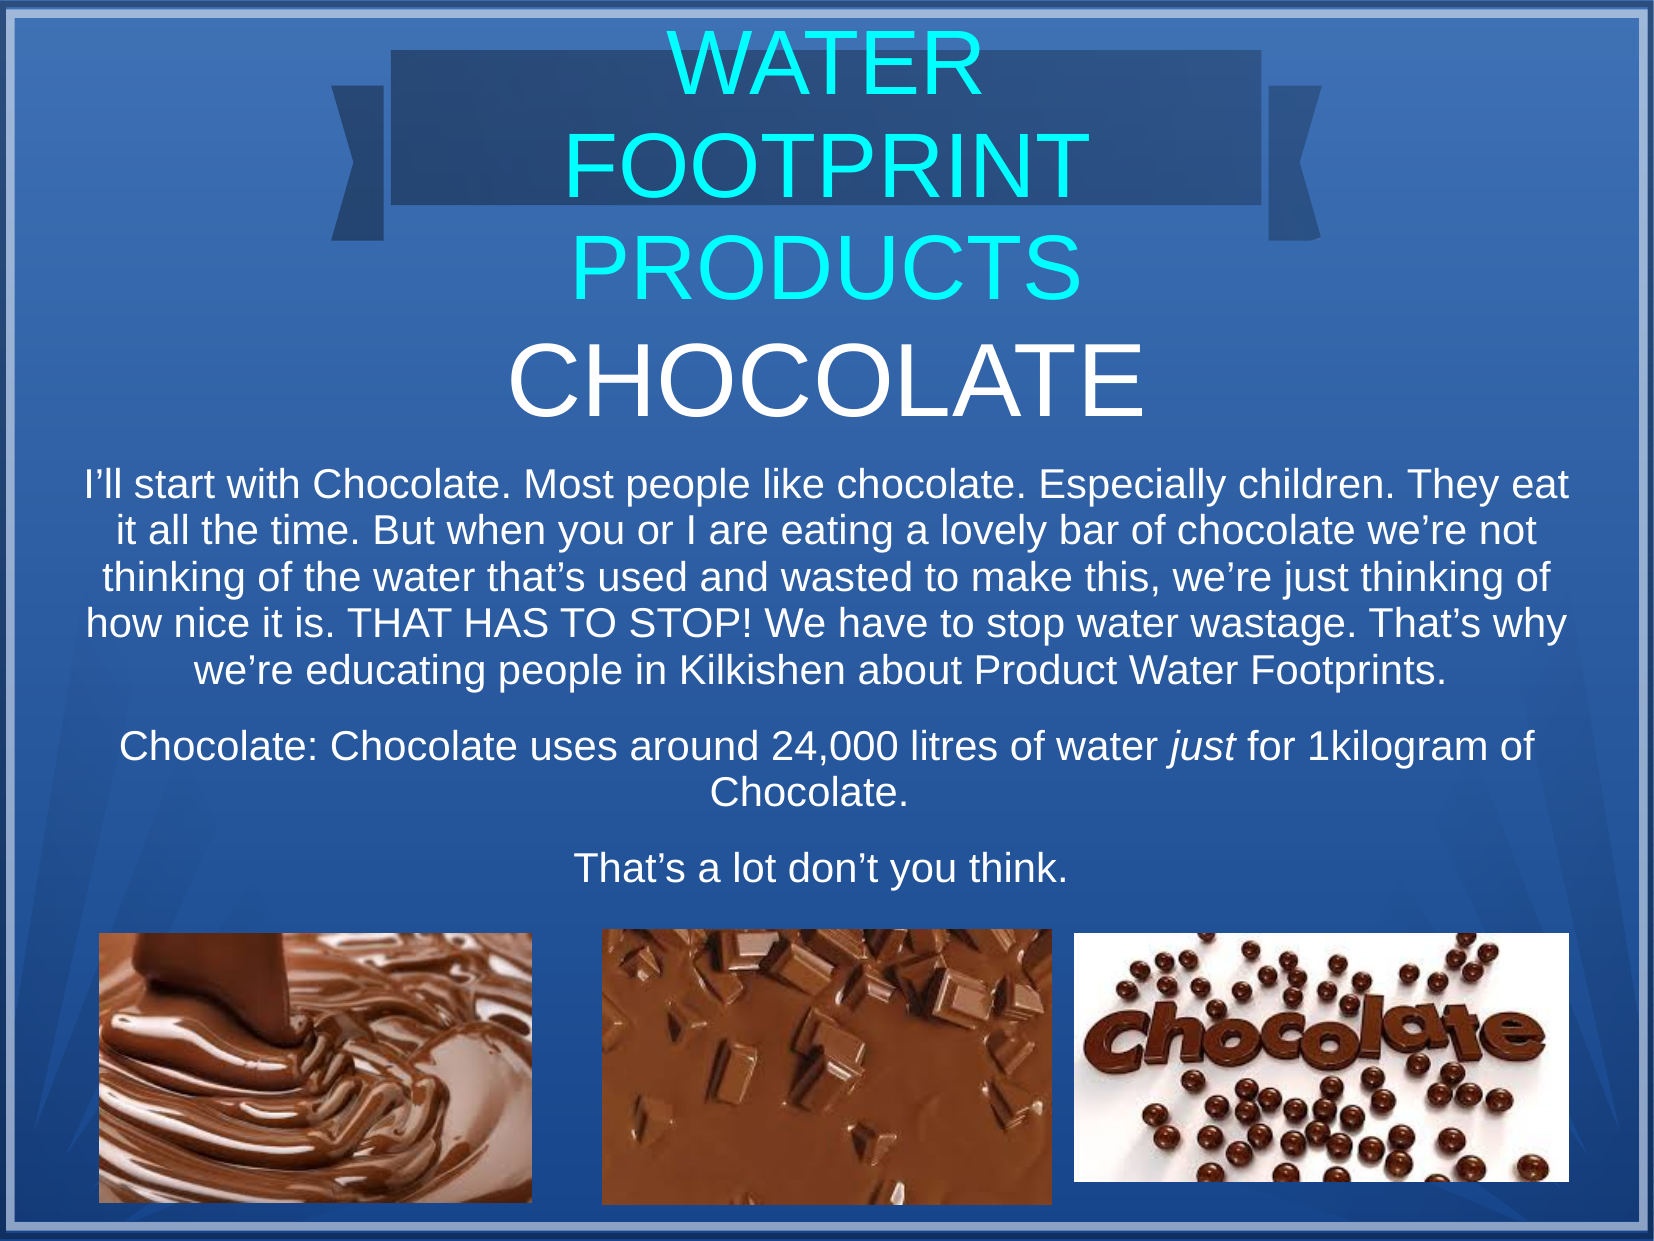

# WATER FOOTPRINT PRODUCTS
CHOCOLATE
I’ll start with Chocolate. Most people like chocolate. Especially children. They eat it all the time. But when you or I are eating a lovely bar of chocolate we’re not thinking of the water that’s used and wasted to make this, we’re just thinking of how nice it is. THAT HAS TO STOP! We have to stop water wastage. That’s why we’re educating people in Kilkishen about Product Water Footprints.
Chocolate: Chocolate uses around 24,000 litres of water just for 1kilogram of Chocolate.
That’s a lot don’t you think.